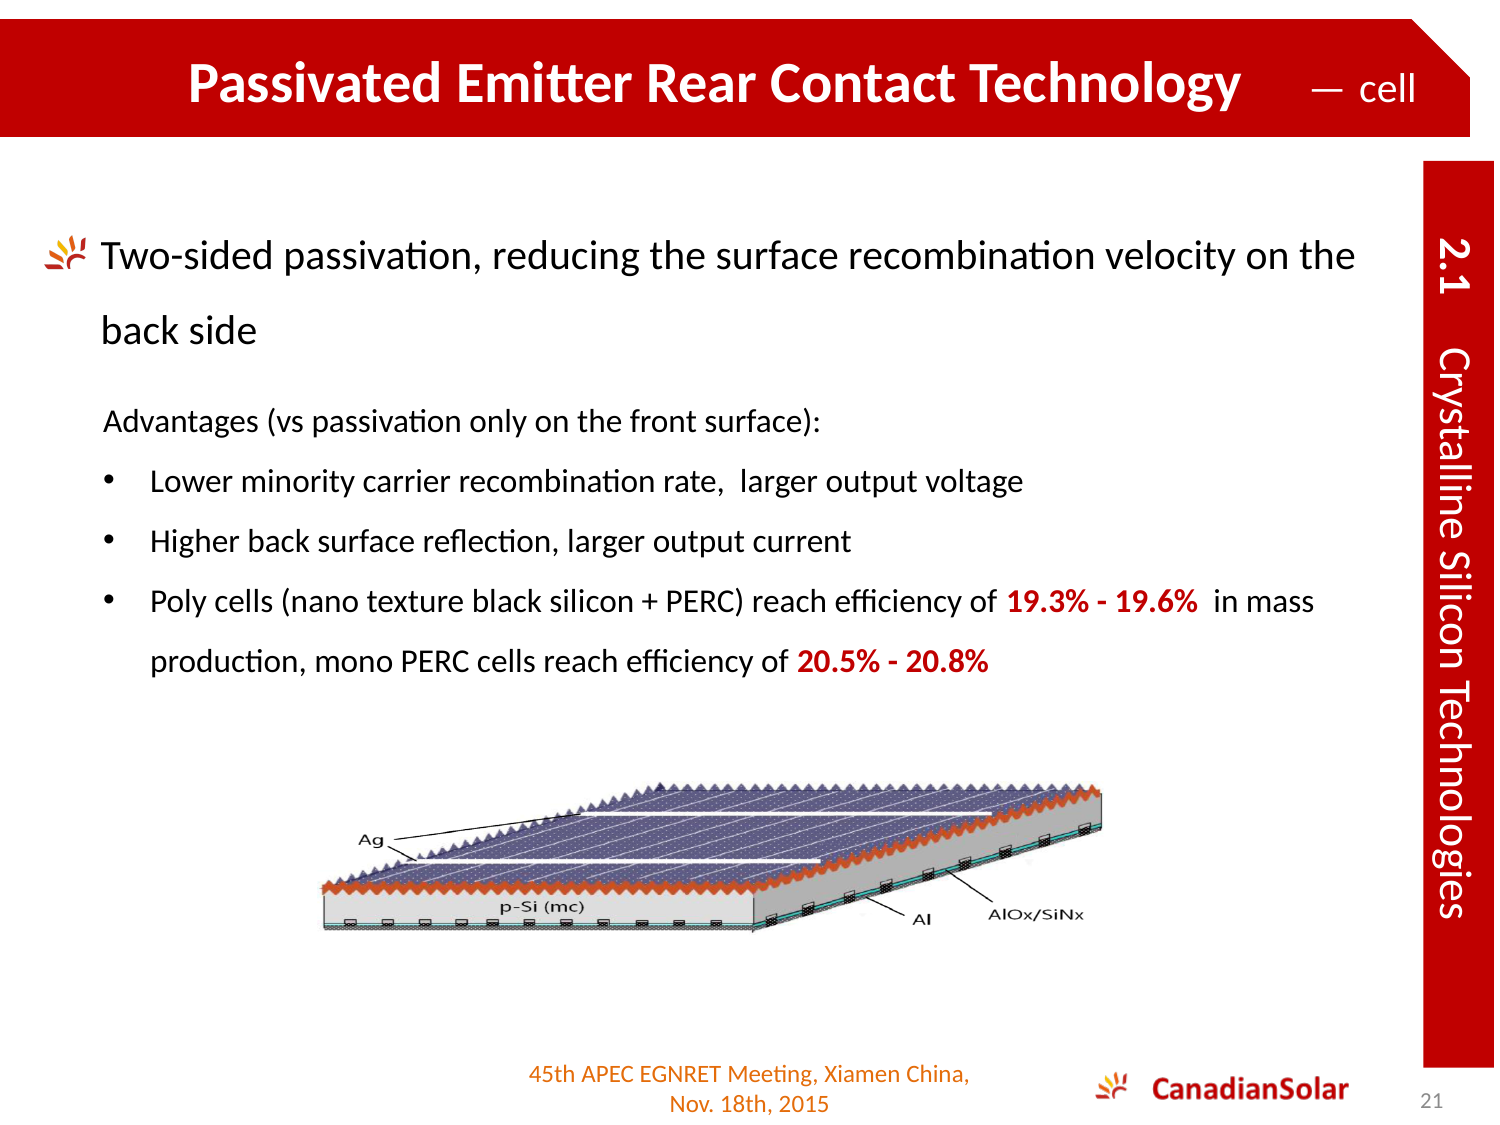

Passivated Emitter Rear Contact Technology — cell
 2.1 Crystalline Silicon Technologies
Two-sided passivation, reducing the surface recombination velocity on the back side
Advantages (vs passivation only on the front surface):
Lower minority carrier recombination rate, larger output voltage
Higher back surface reflection, larger output current
Poly cells (nano texture black silicon + PERC) reach efficiency of 19.3% - 19.6% in mass production, mono PERC cells reach efficiency of 20.5% - 20.8%
45th APEC EGNRET Meeting, Xiamen China, Nov. 18th, 2015